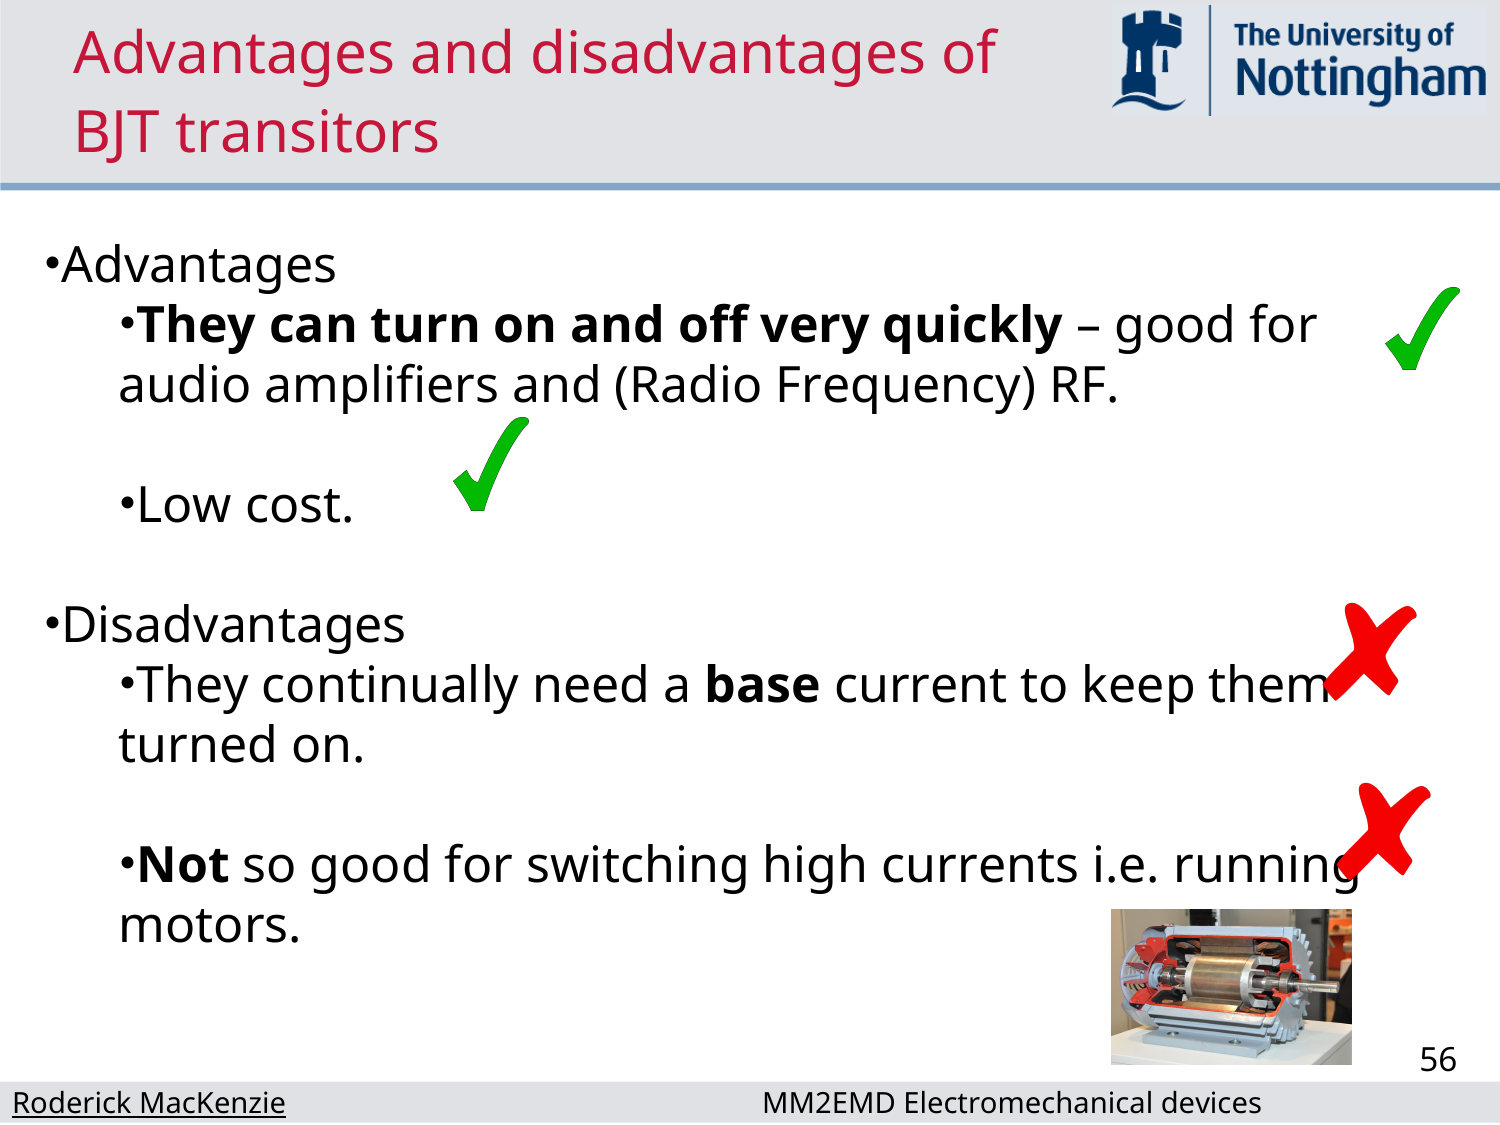

# Advantages and disadvantages of BJT transitors
Advantages
They can turn on and off very quickly – good for audio amplifiers and (Radio Frequency) RF.
Low cost.
Disadvantages
They continually need a base current to keep them turned on.
Not so good for switching high currents i.e. running motors.